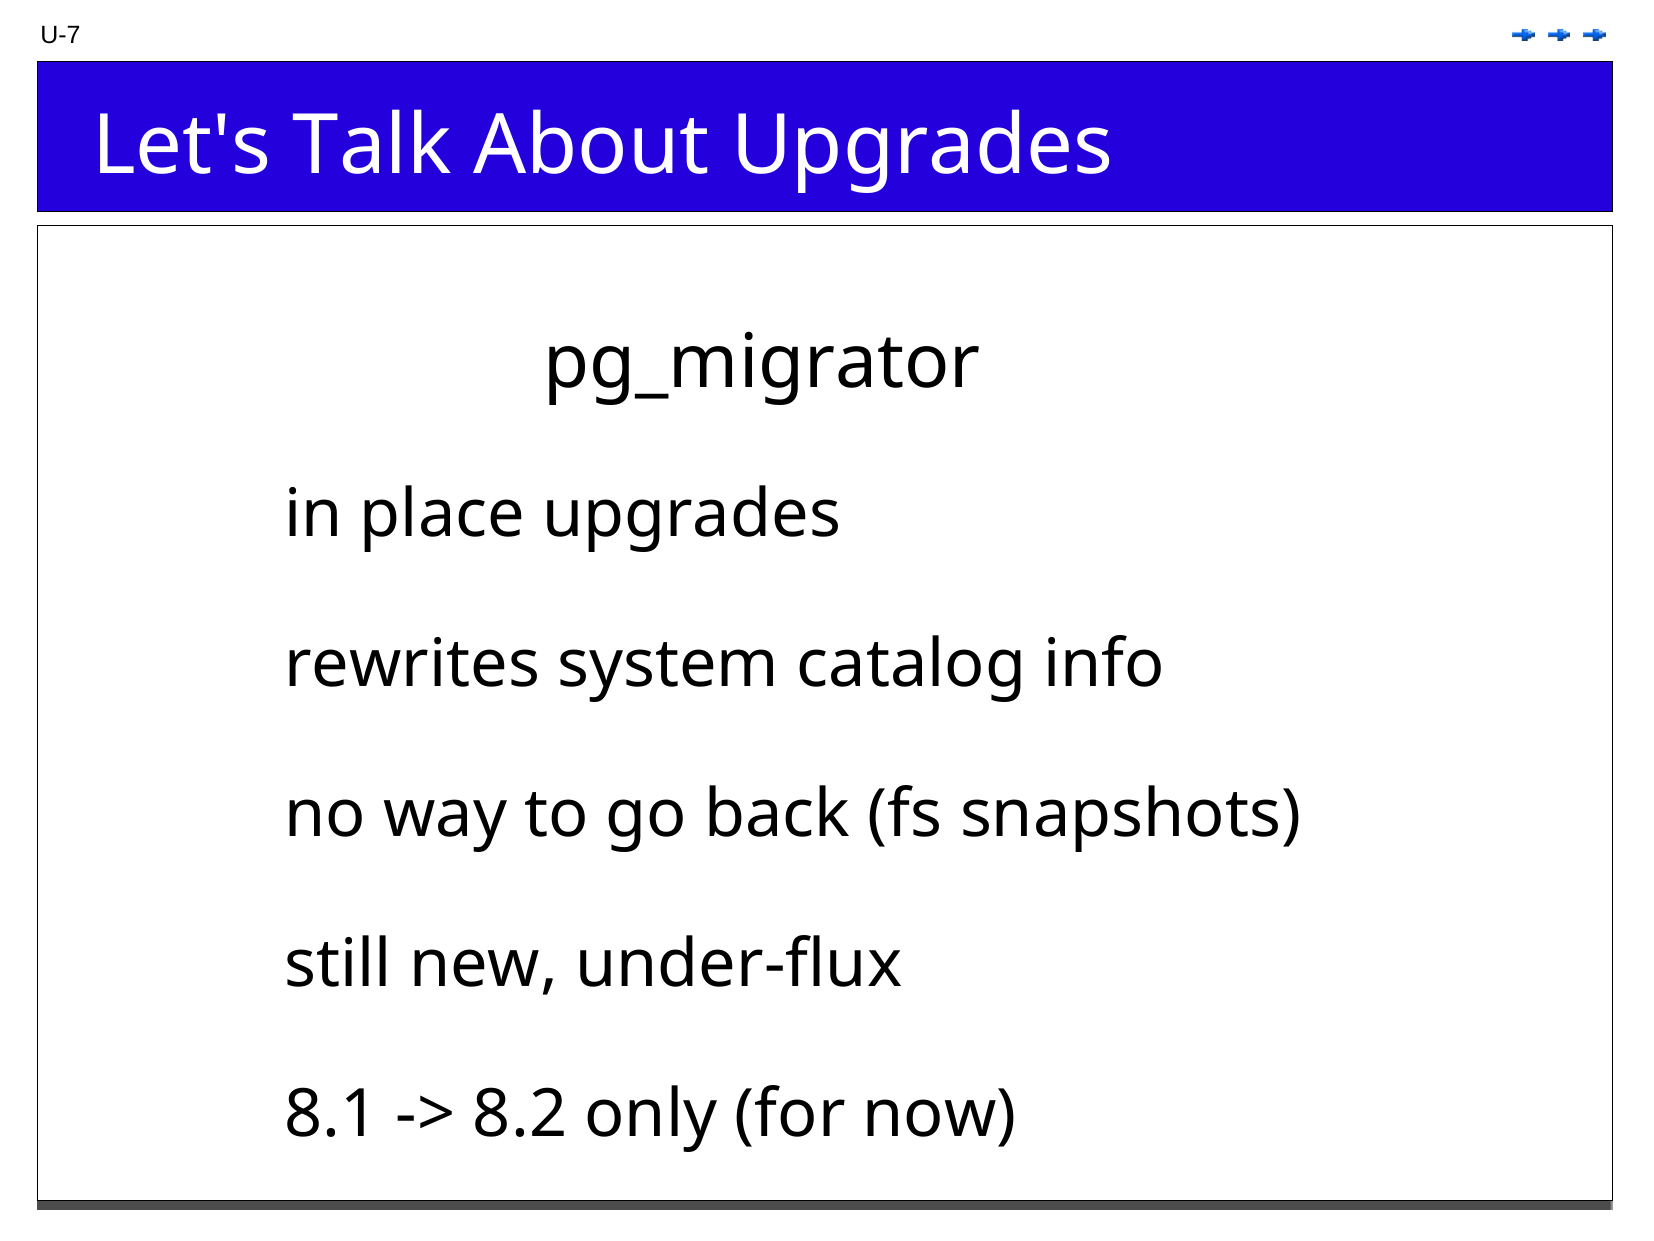

U-7
Let's Talk About Upgrades
pg_migrator
 in place upgrades
 rewrites system catalog info
 no way to go back (fs snapshots)
 still new, under-flux
 8.1 -> 8.2 only (for now)